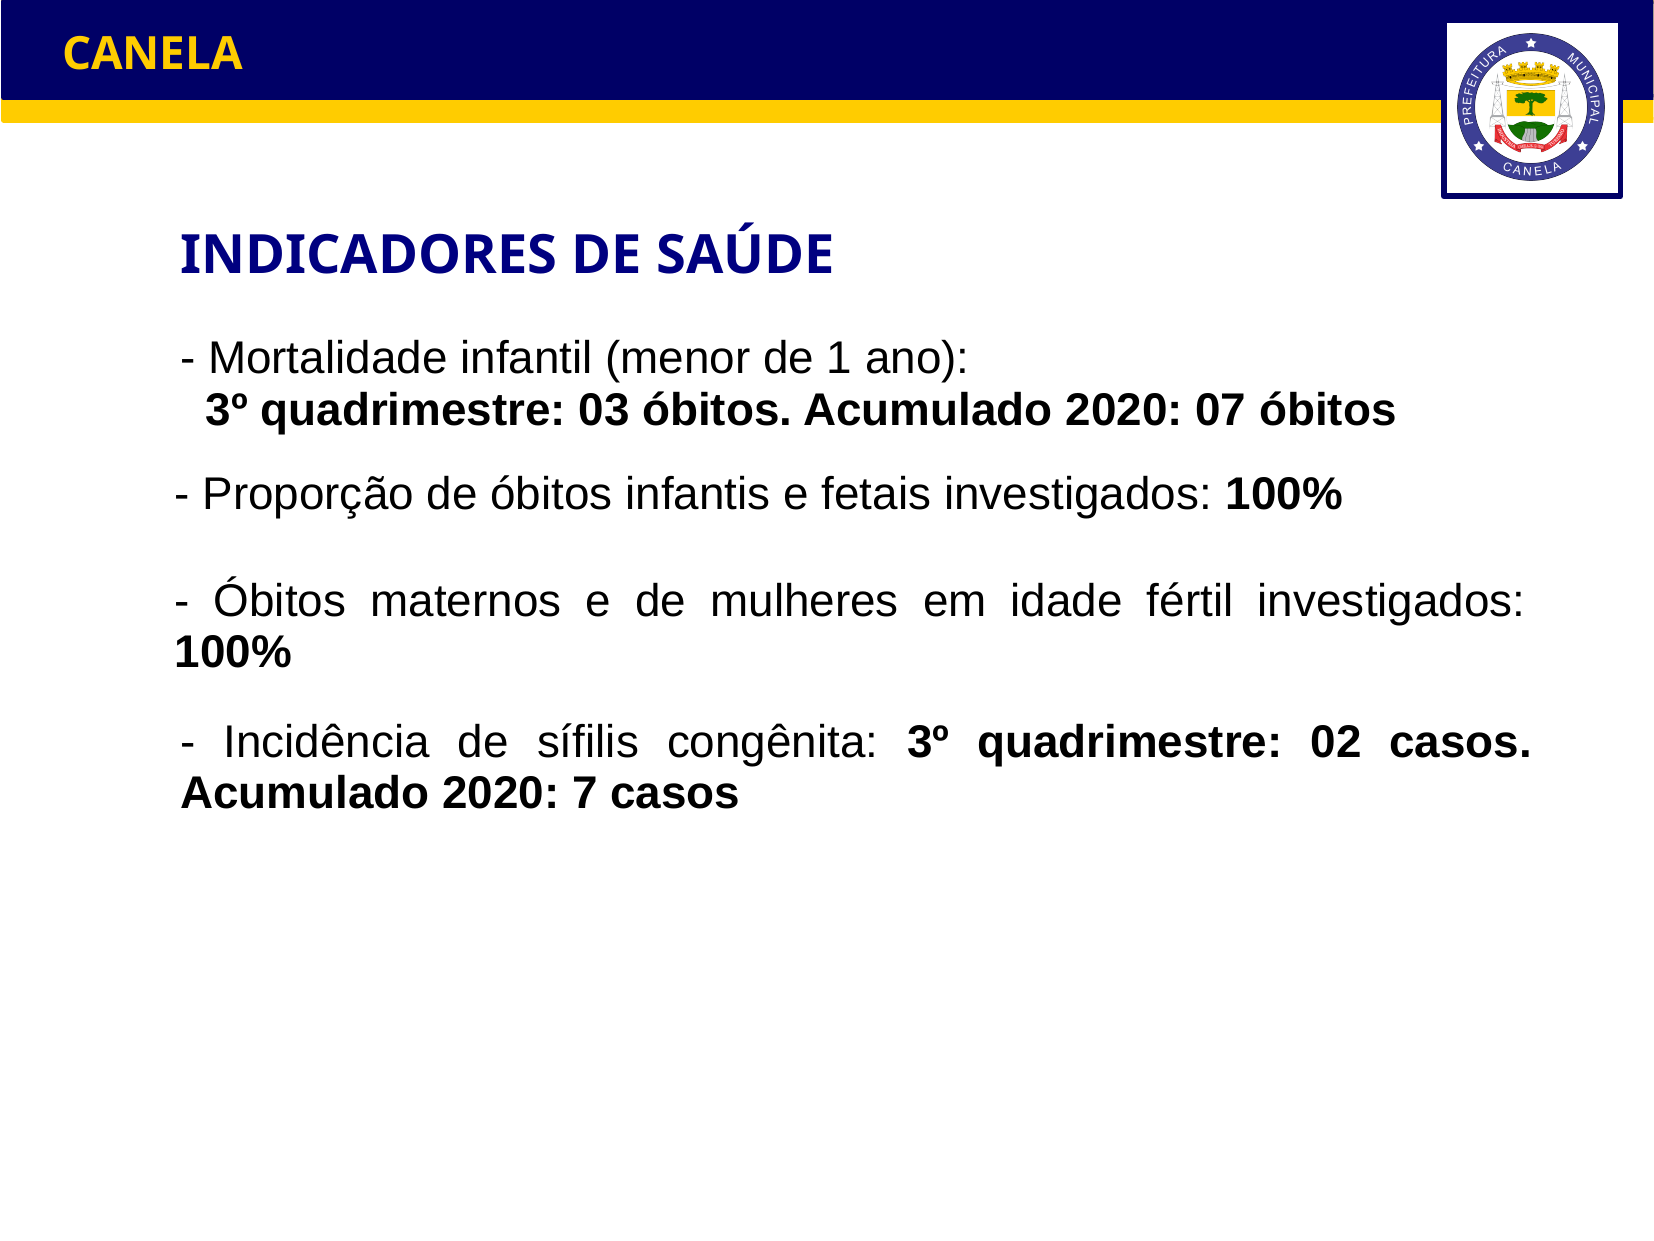

CANELA
CANELA
INDICADORES DE SAÚDE
- Mortalidade infantil (menor de 1 ano):
 3º quadrimestre: 03 óbitos. Acumulado 2020: 07 óbitos
- Proporção de óbitos infantis e fetais investigados: 100%
- Óbitos maternos e de mulheres em idade fértil investigados: 100%
- Incidência de sífilis congênita: 3º quadrimestre: 02 casos. Acumulado 2020: 7 casos